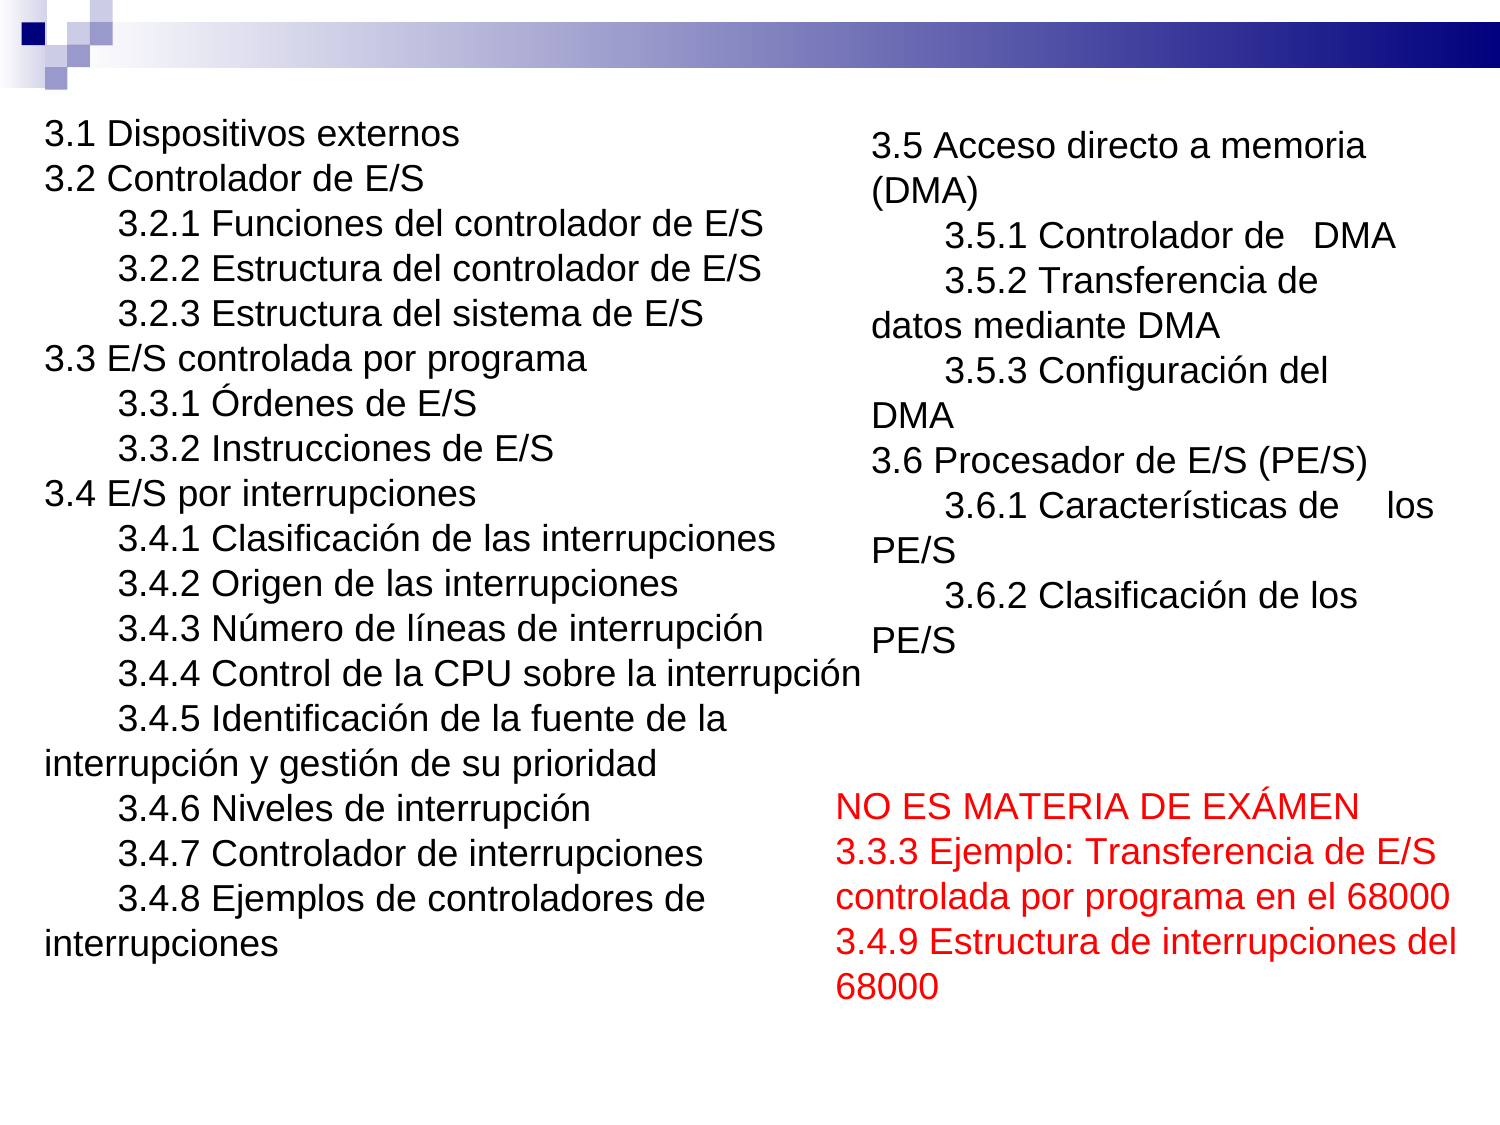

3.1 Dispositivos externos
3.2 Controlador de E/S
	3.2.1 Funciones del controlador de E/S
	3.2.2 Estructura del controlador de E/S
	3.2.3 Estructura del sistema de E/S
3.3 E/S controlada por programa
	3.3.1 Órdenes de E/S
	3.3.2 Instrucciones de E/S
3.4 E/S por interrupciones
	3.4.1 Clasificación de las interrupciones
	3.4.2 Origen de las interrupciones
	3.4.3 Número de líneas de interrupción
	3.4.4 Control de la CPU sobre la interrupción
	3.4.5 Identificación de la fuente de la 	interrupción y gestión de su prioridad
	3.4.6 Niveles de interrupción
	3.4.7 Controlador de interrupciones
	3.4.8 Ejemplos de controladores de 	interrupciones
3.5 Acceso directo a memoria (DMA)‏
	3.5.1 Controlador de 	DMA
	3.5.2 Transferencia de 	datos mediante DMA
	3.5.3 Configuración del 	DMA
3.6 Procesador de E/S (PE/S)‏
	3.6.1 Características de 	los PE/S
	3.6.2 Clasificación de los 	PE/S
NO ES MATERIA DE EXÁMEN
3.3.3 Ejemplo: Transferencia de E/S controlada por programa en el 68000
3.4.9 Estructura de interrupciones del 68000